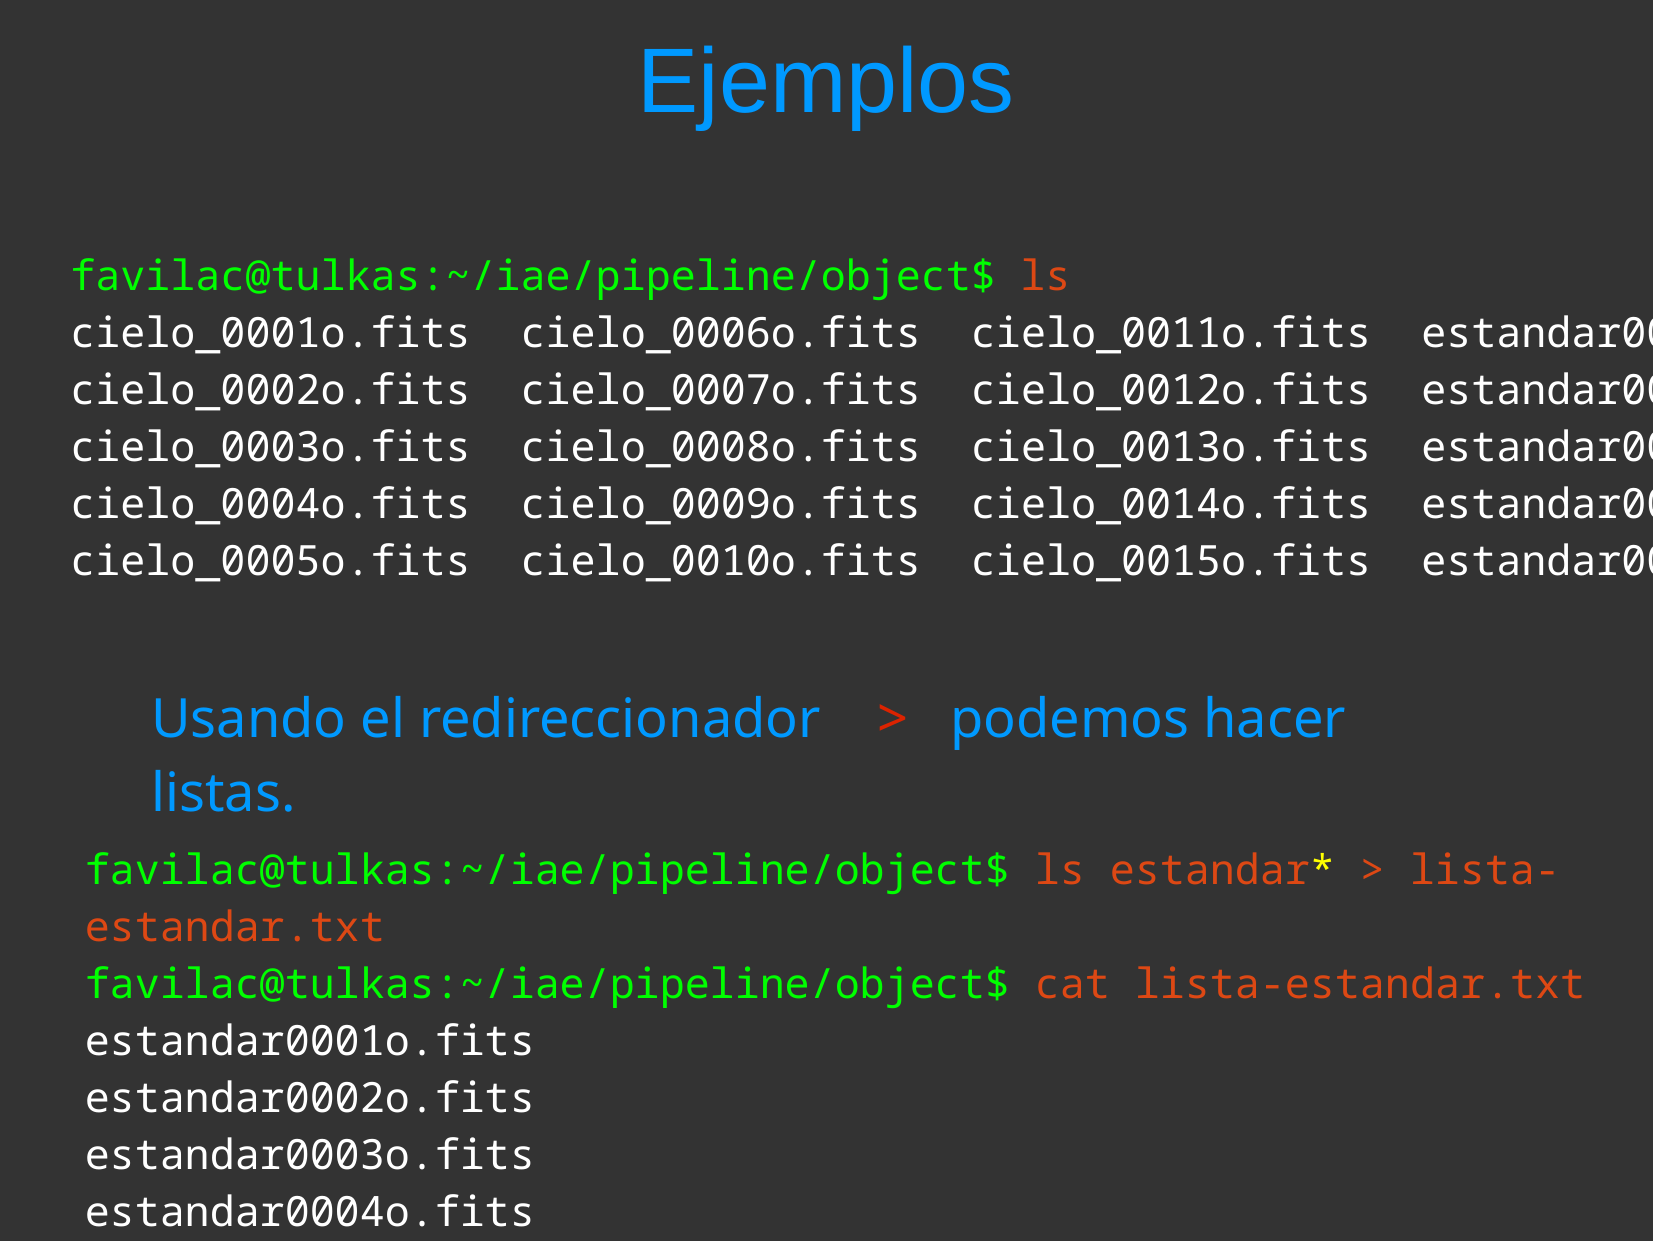

# Ejemplos
favilac@tulkas:~/iae/pipeline/object$ ls
cielo_0001o.fits cielo_0006o.fits cielo_0011o.fits estandar0001o.fits
cielo_0002o.fits cielo_0007o.fits cielo_0012o.fits estandar0002o.fits
cielo_0003o.fits cielo_0008o.fits cielo_0013o.fits estandar0003o.fits
cielo_0004o.fits cielo_0009o.fits cielo_0014o.fits estandar0004o.fits
cielo_0005o.fits cielo_0010o.fits cielo_0015o.fits estandar0005o.fits
Usando el redireccionador > podemos hacer listas.
favilac@tulkas:~/iae/pipeline/object$ ls estandar* > lista-estandar.txt
favilac@tulkas:~/iae/pipeline/object$ cat lista-estandar.txt
estandar0001o.fits
estandar0002o.fits
estandar0003o.fits
estandar0004o.fits
estandar0005o.fits